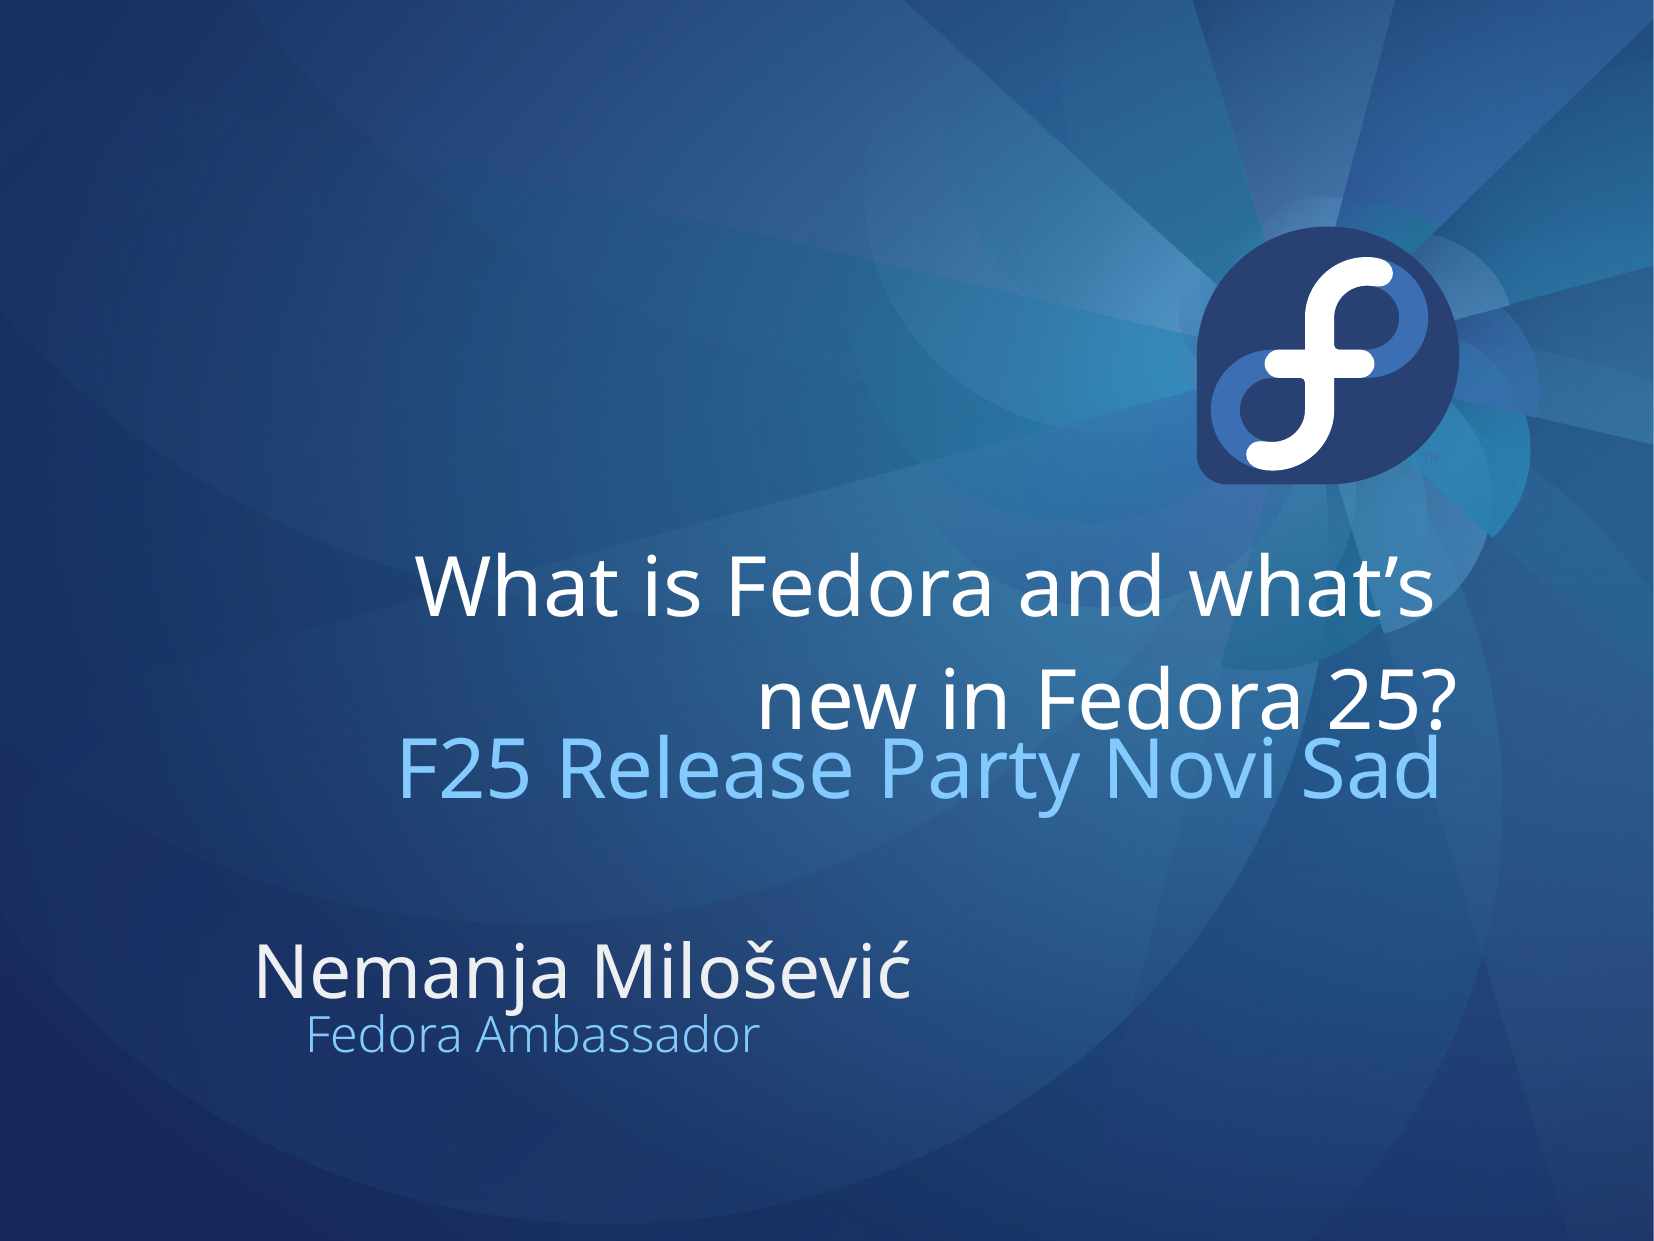

What is Fedora and what’s
new in Fedora 25?
# F25 Release Party Novi Sad
Nemanja Milošević
Fedora Ambassador